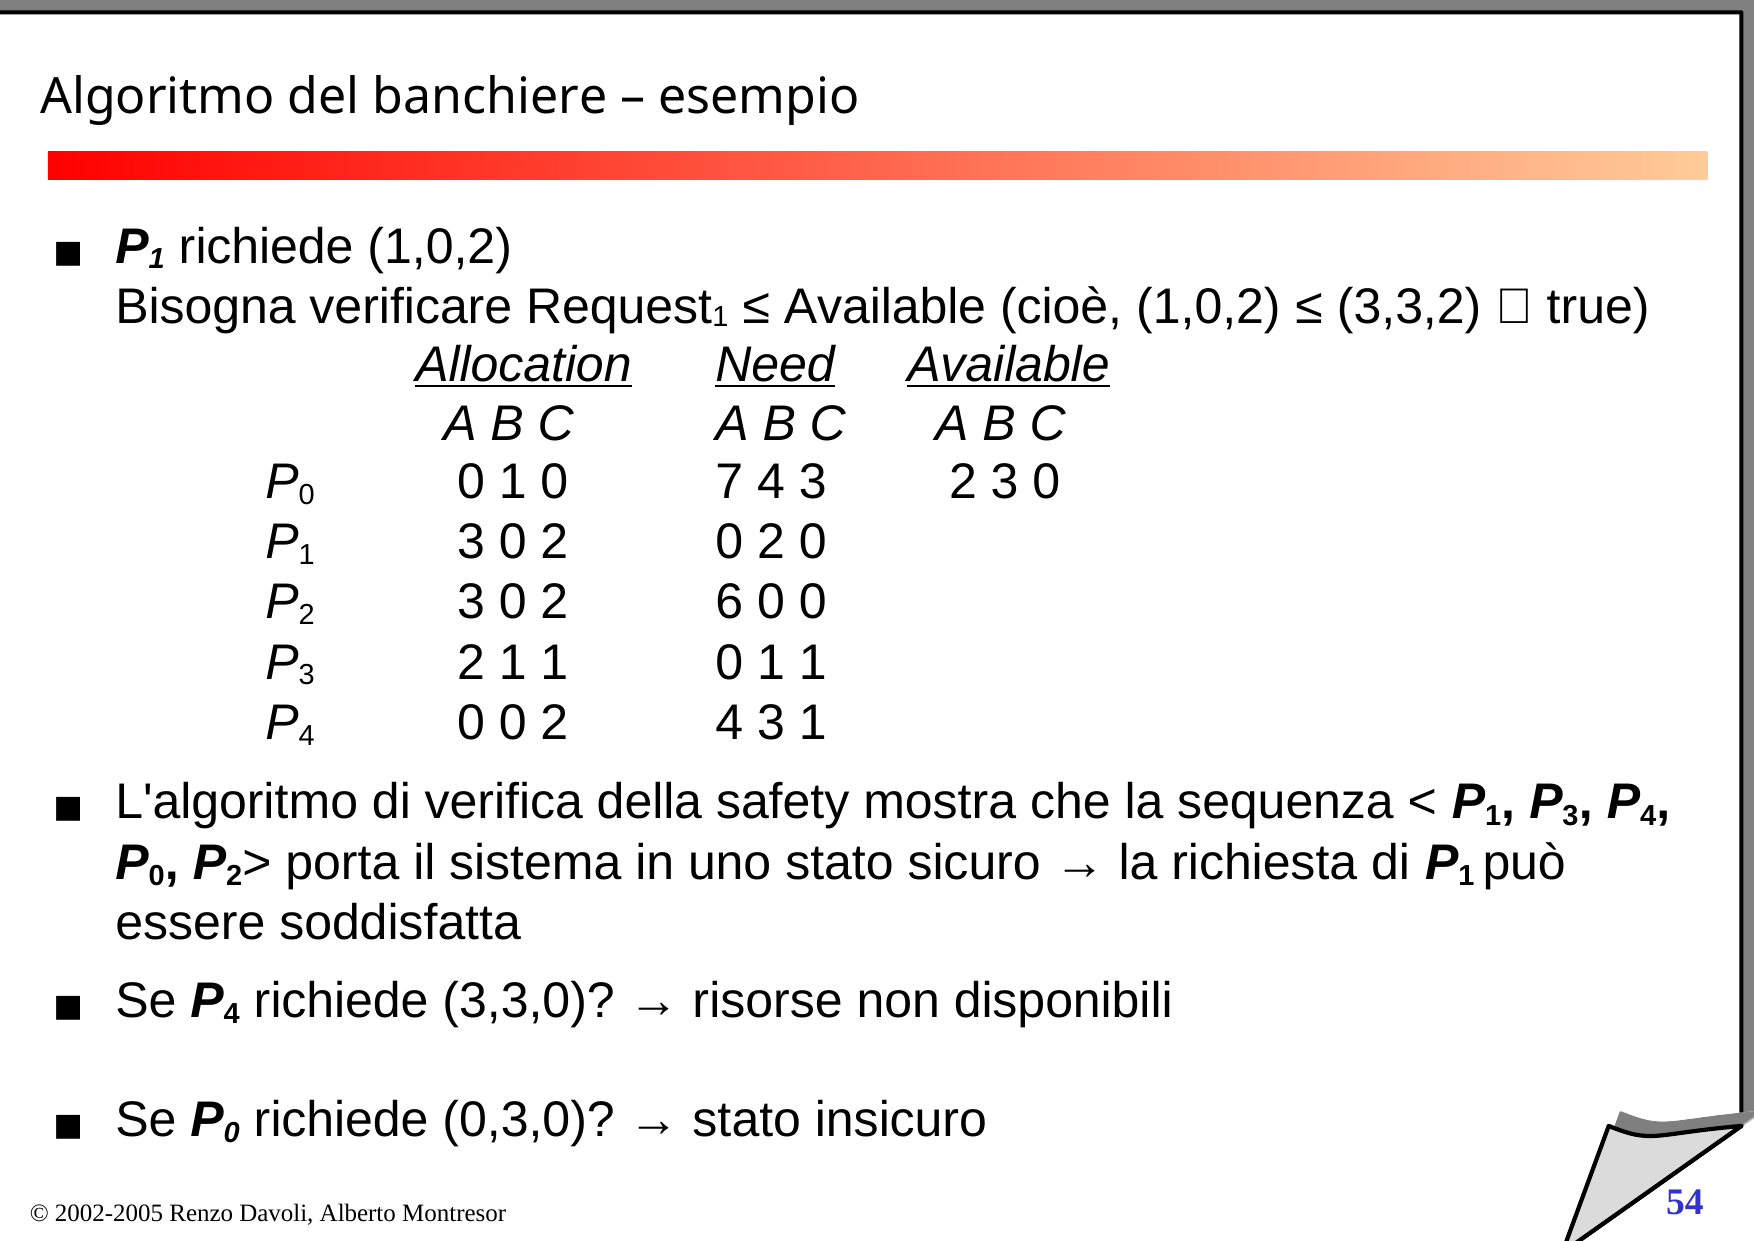

# Algoritmo del banchiere – esempio
n	P1 richiede (1,0,2)
	Bisogna verificare Request1 ≤ Available (cioè, (1,0,2) ≤ (3,3,2)  true)
			Allocation	Need	 Available
			 A B C	A B C	 A B C
		P0	 0 1 0 	7 4 3 	 2 3 0
		P1	 3 0 2	0 2 0
		P2	 3 0 2 	6 0 0
		P3	 2 1 1 	0 1 1
		P4	 0 0 2 	4 3 1
n	L'algoritmo di verifica della safety mostra che la sequenza < P1, P3, P4, P0, P2> porta il sistema in uno stato sicuro → la richiesta di P1 può essere soddisfatta
n	Se P4 richiede (3,3,0)? → risorse non disponibili
n	Se P0 richiede (0,3,0)? → stato insicuro